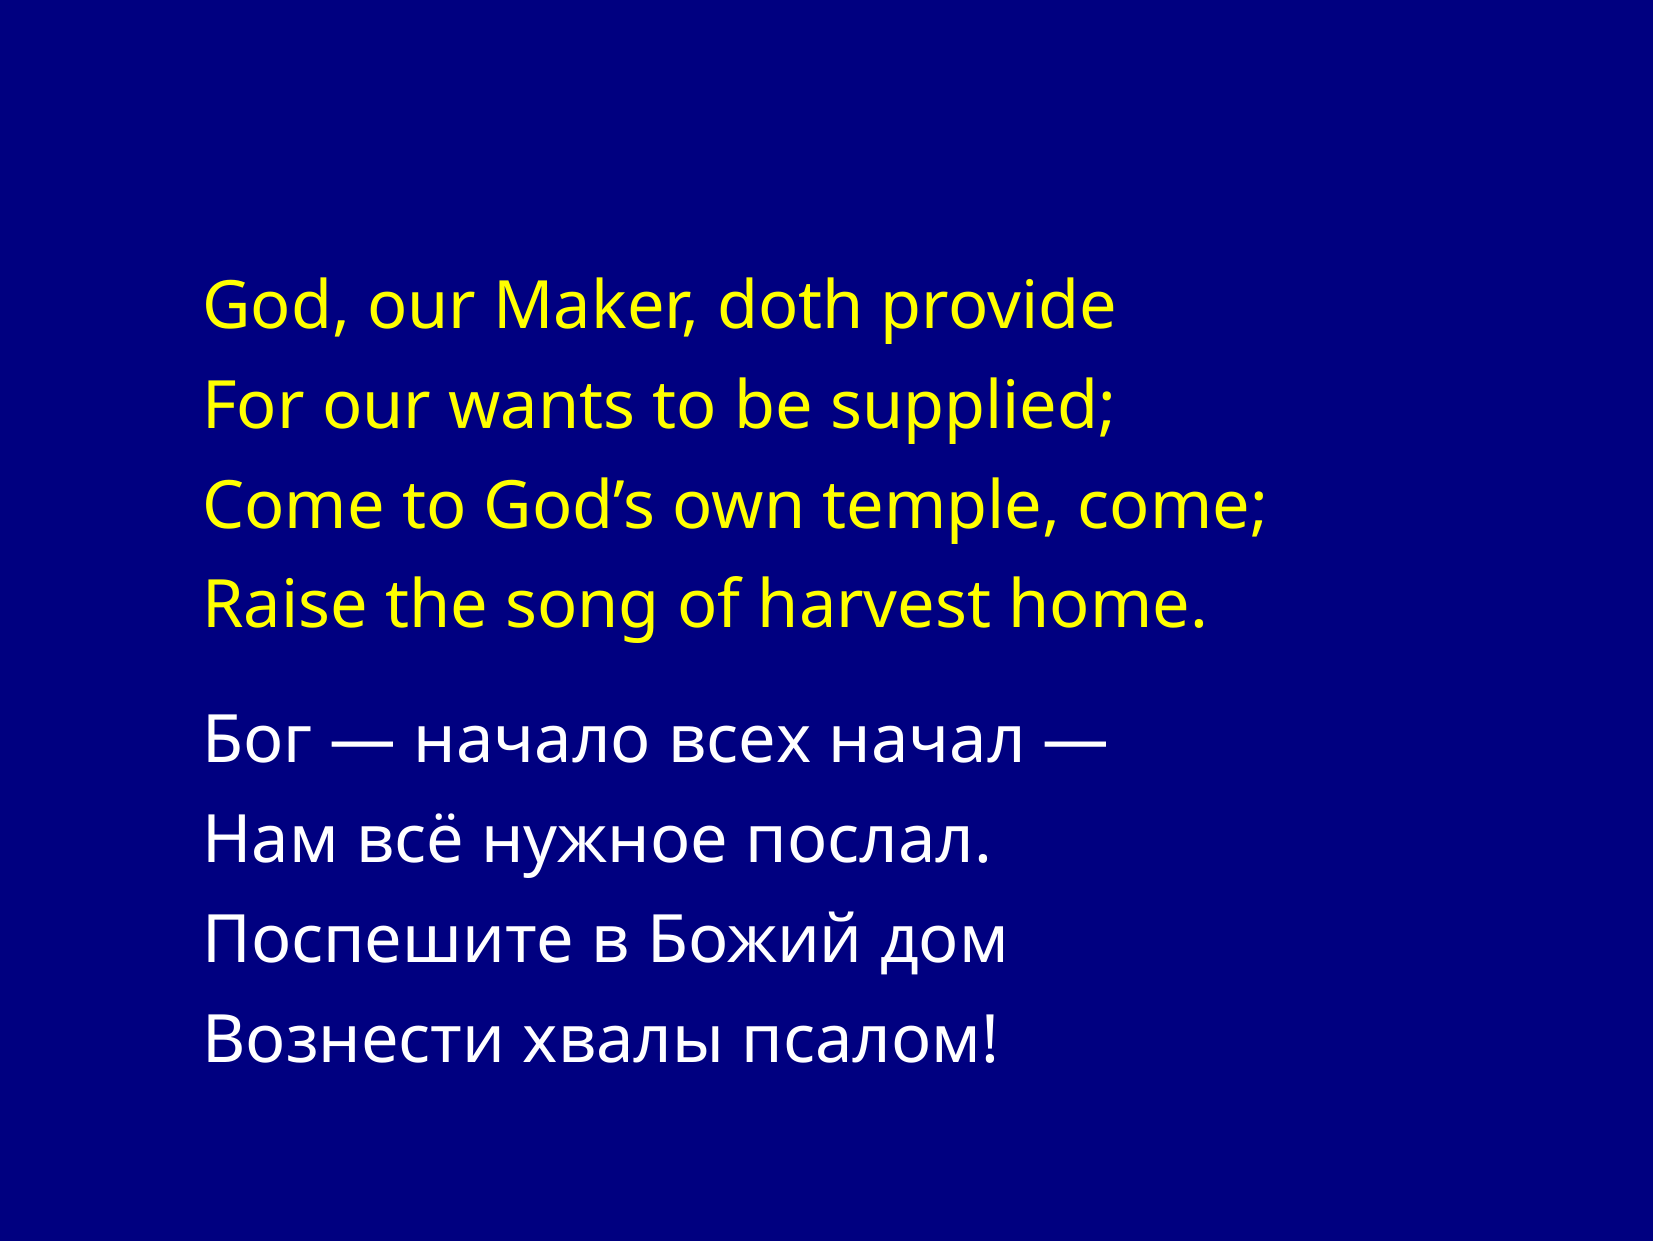

God, our Maker, doth provide
	For our wants to be supplied;
	Come to God’s own temple, come;
	Raise the song of harvest home.
	Бог — начало всех начал —
	Нам всё нужное послал.
	Поспешите в Божий дом
	Вознести хвалы псалом!